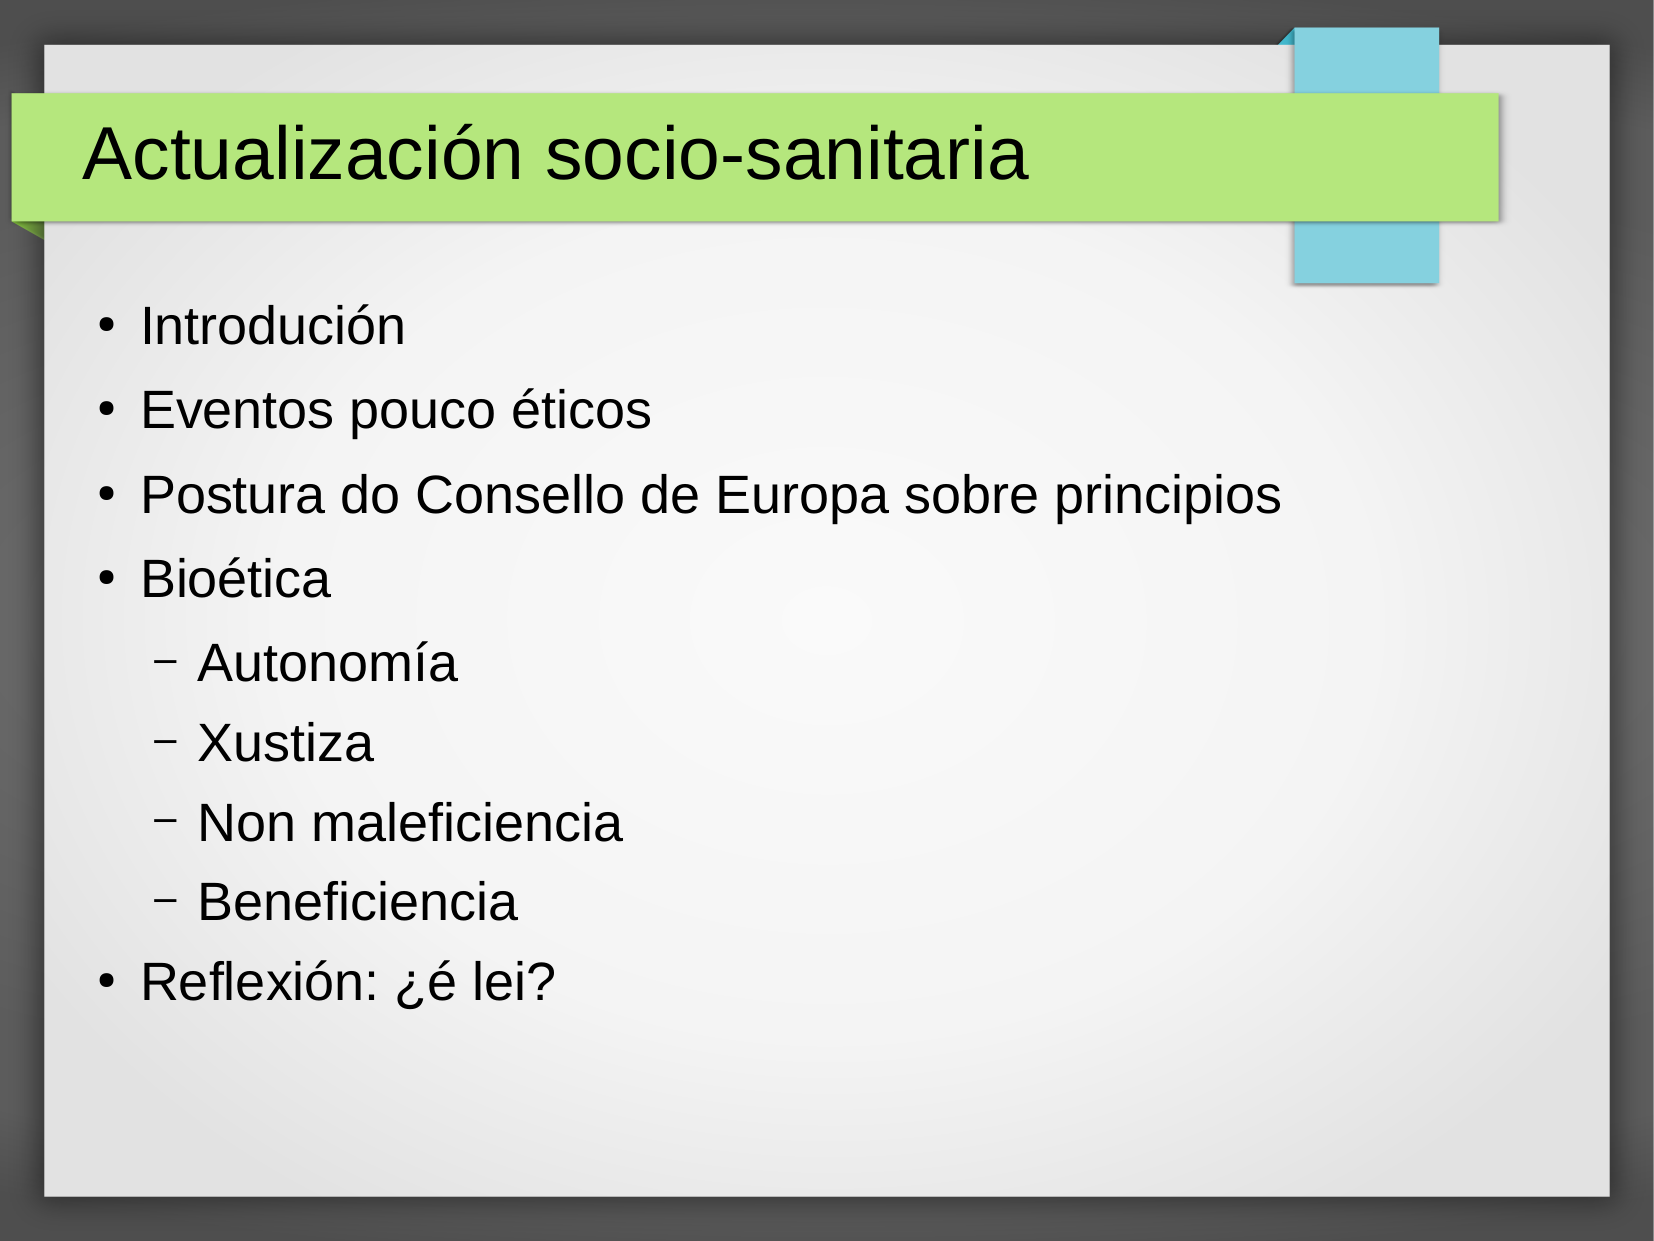

# Actualización socio-sanitaria
Introdución
Eventos pouco éticos
Postura do Consello de Europa sobre principios
Bioética
Autonomía
Xustiza
Non maleficiencia
Beneficiencia
Reflexión: ¿é lei?